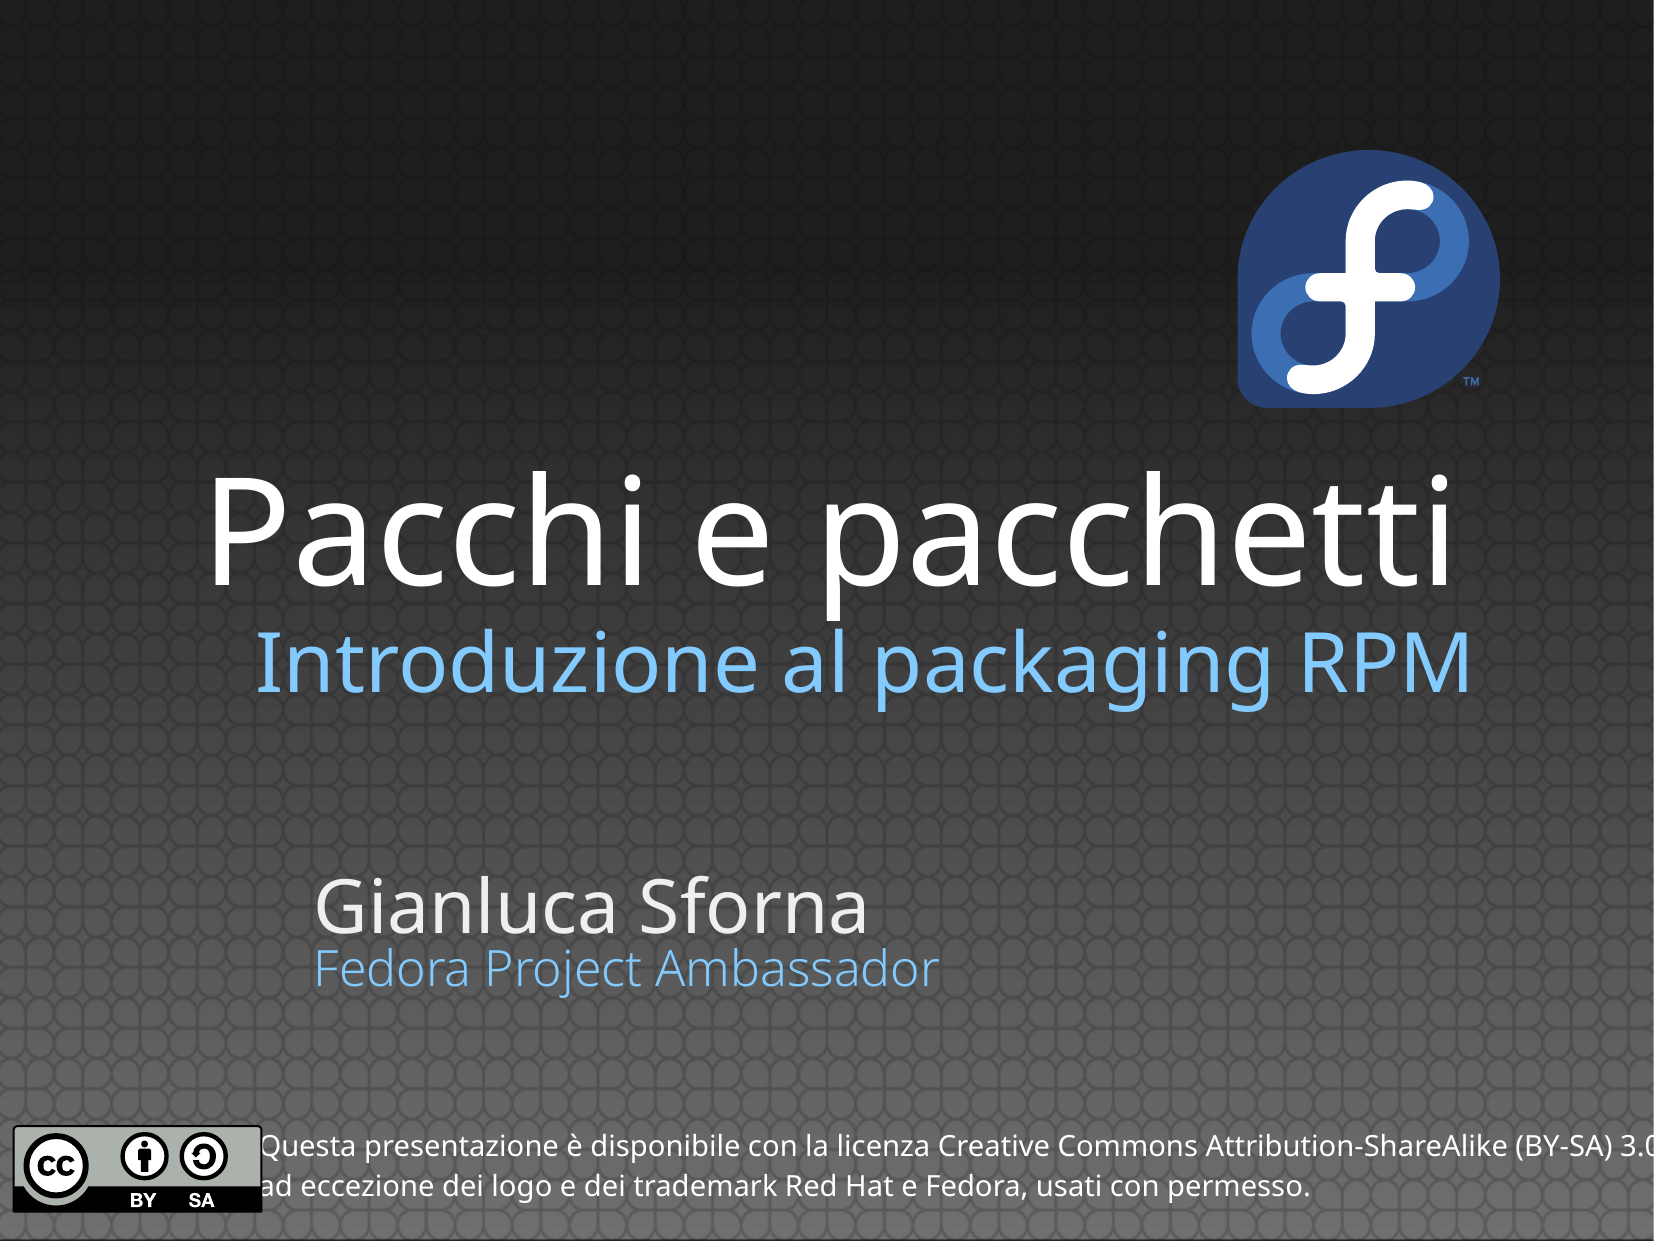

Pacchi e pacchetti
# Introduzione al packaging RPM
Gianluca Sforna
Fedora Project Ambassador
Questa presentazione è disponibile con la licenza Creative Commons Attribution-ShareAlike (BY-SA) 3.0
ad eccezione dei logo e dei trademark Red Hat e Fedora, usati con permesso.